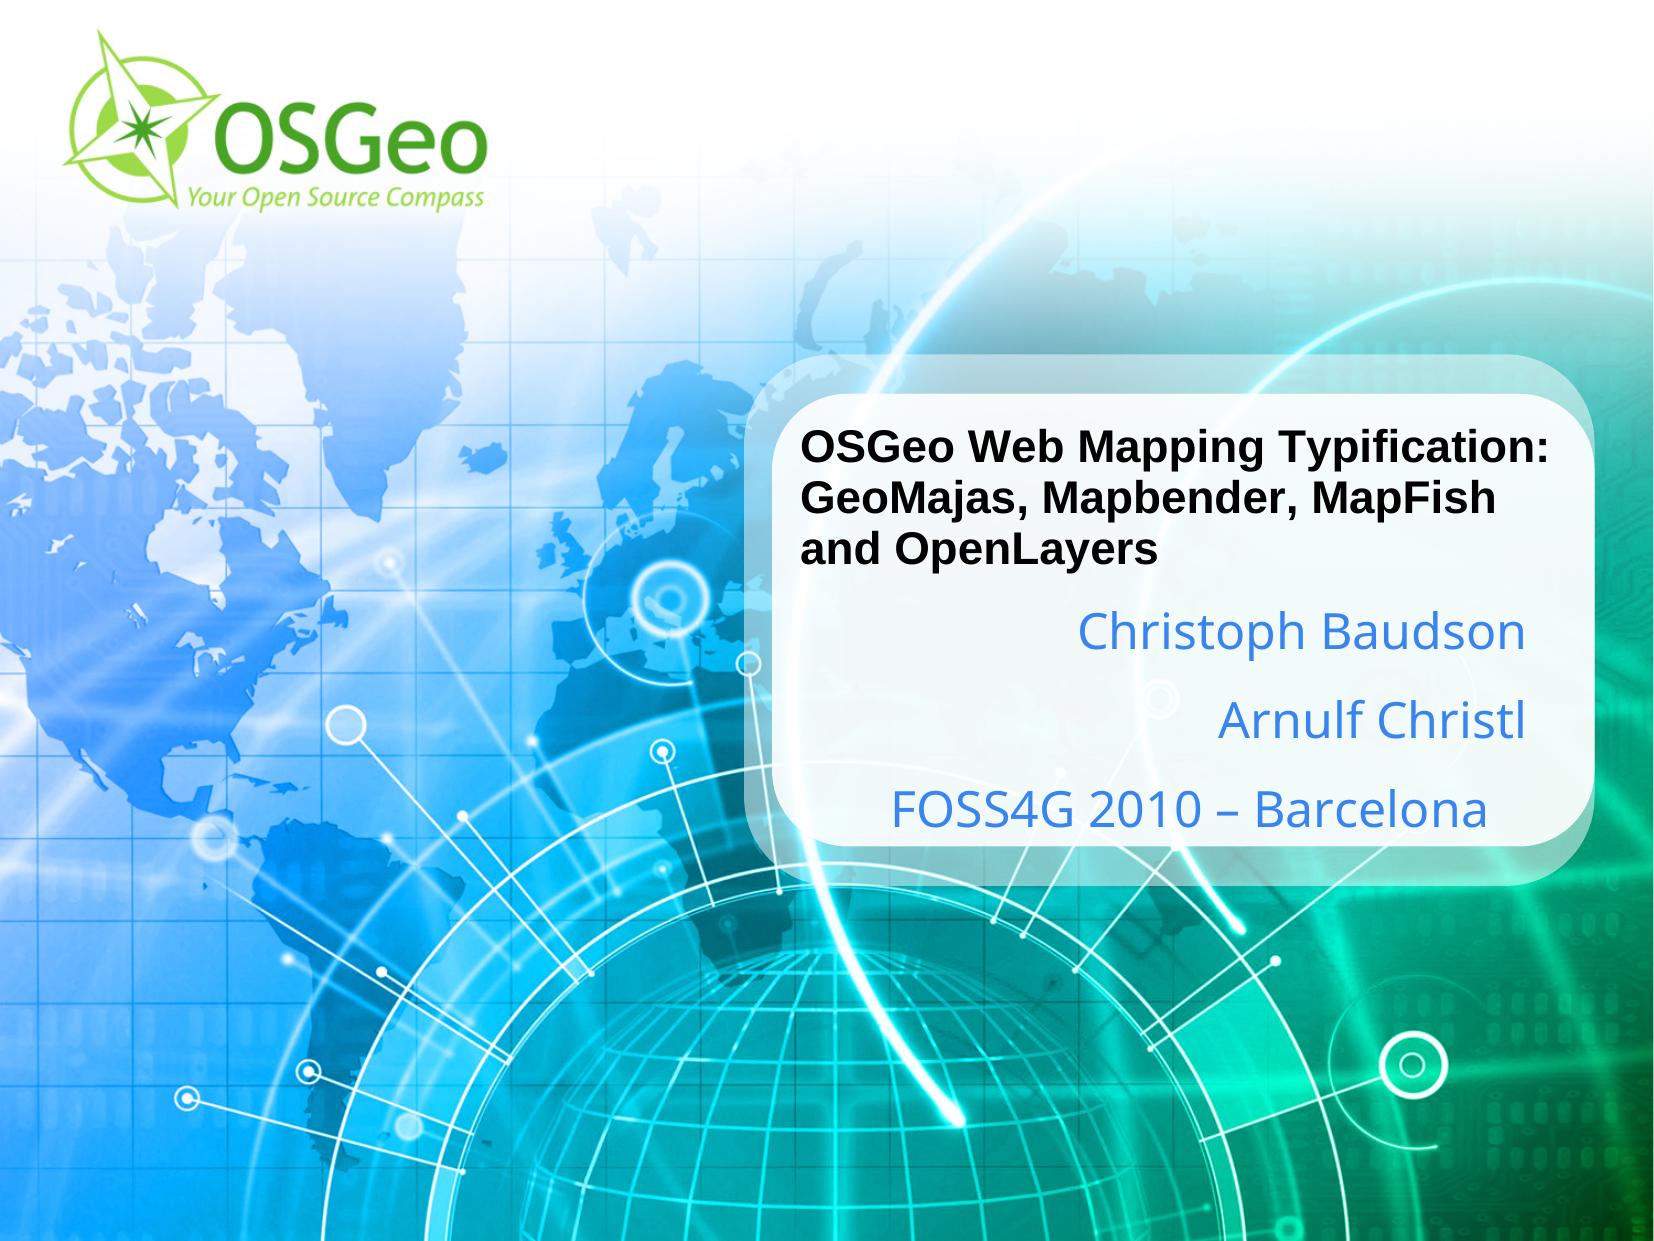

OSGeo Web Mapping Typification:
GeoMajas, Mapbender, MapFish and OpenLayers
Christoph Baudson
Arnulf Christl
FOSS4G 2010 – Barcelona